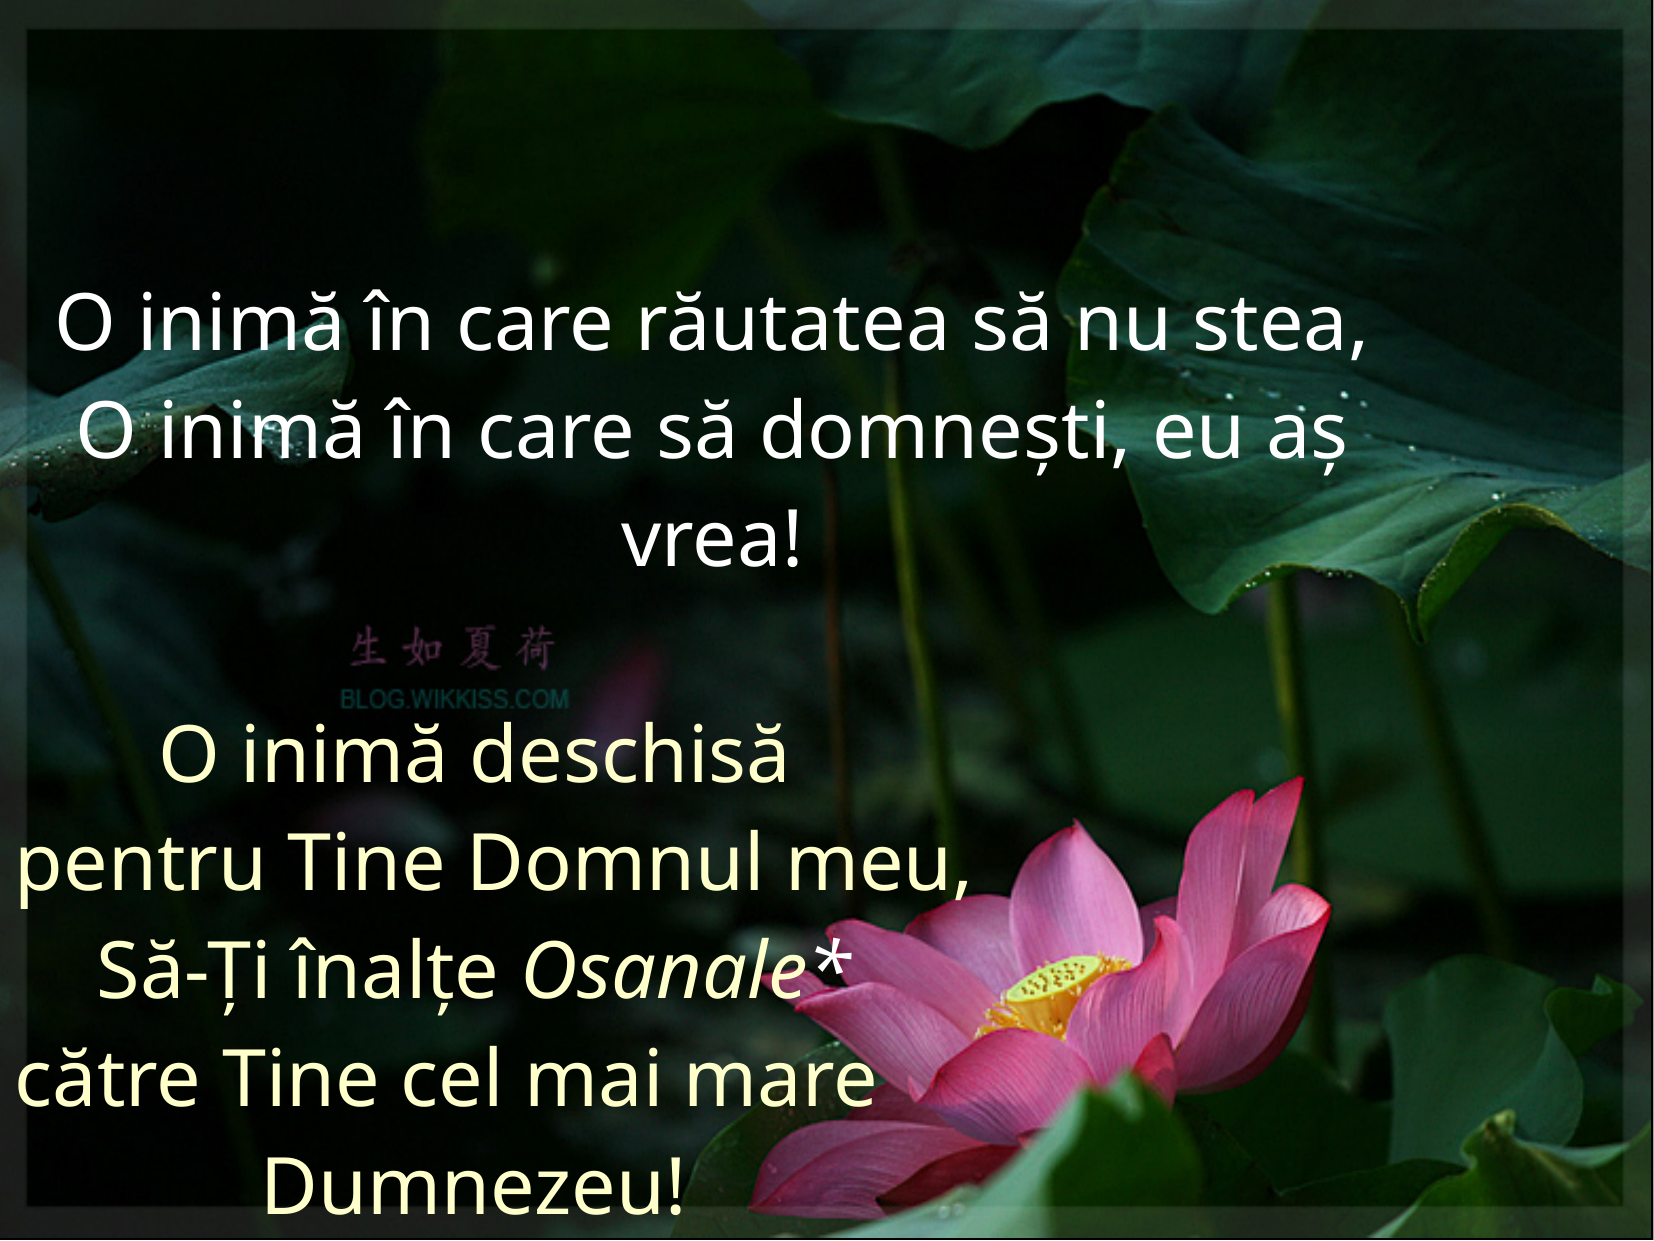

O inimă în care răutatea să nu stea,
O inimă în care să domneşti, eu aş vrea!
 O inimă deschisă
pentru Tine Domnul meu,
 Să-Ţi înalţe Osanale*
către Tine cel mai mare
 Dumnezeu!
aclamații (pl.), ovații (pl.), urale (pl.), DEX